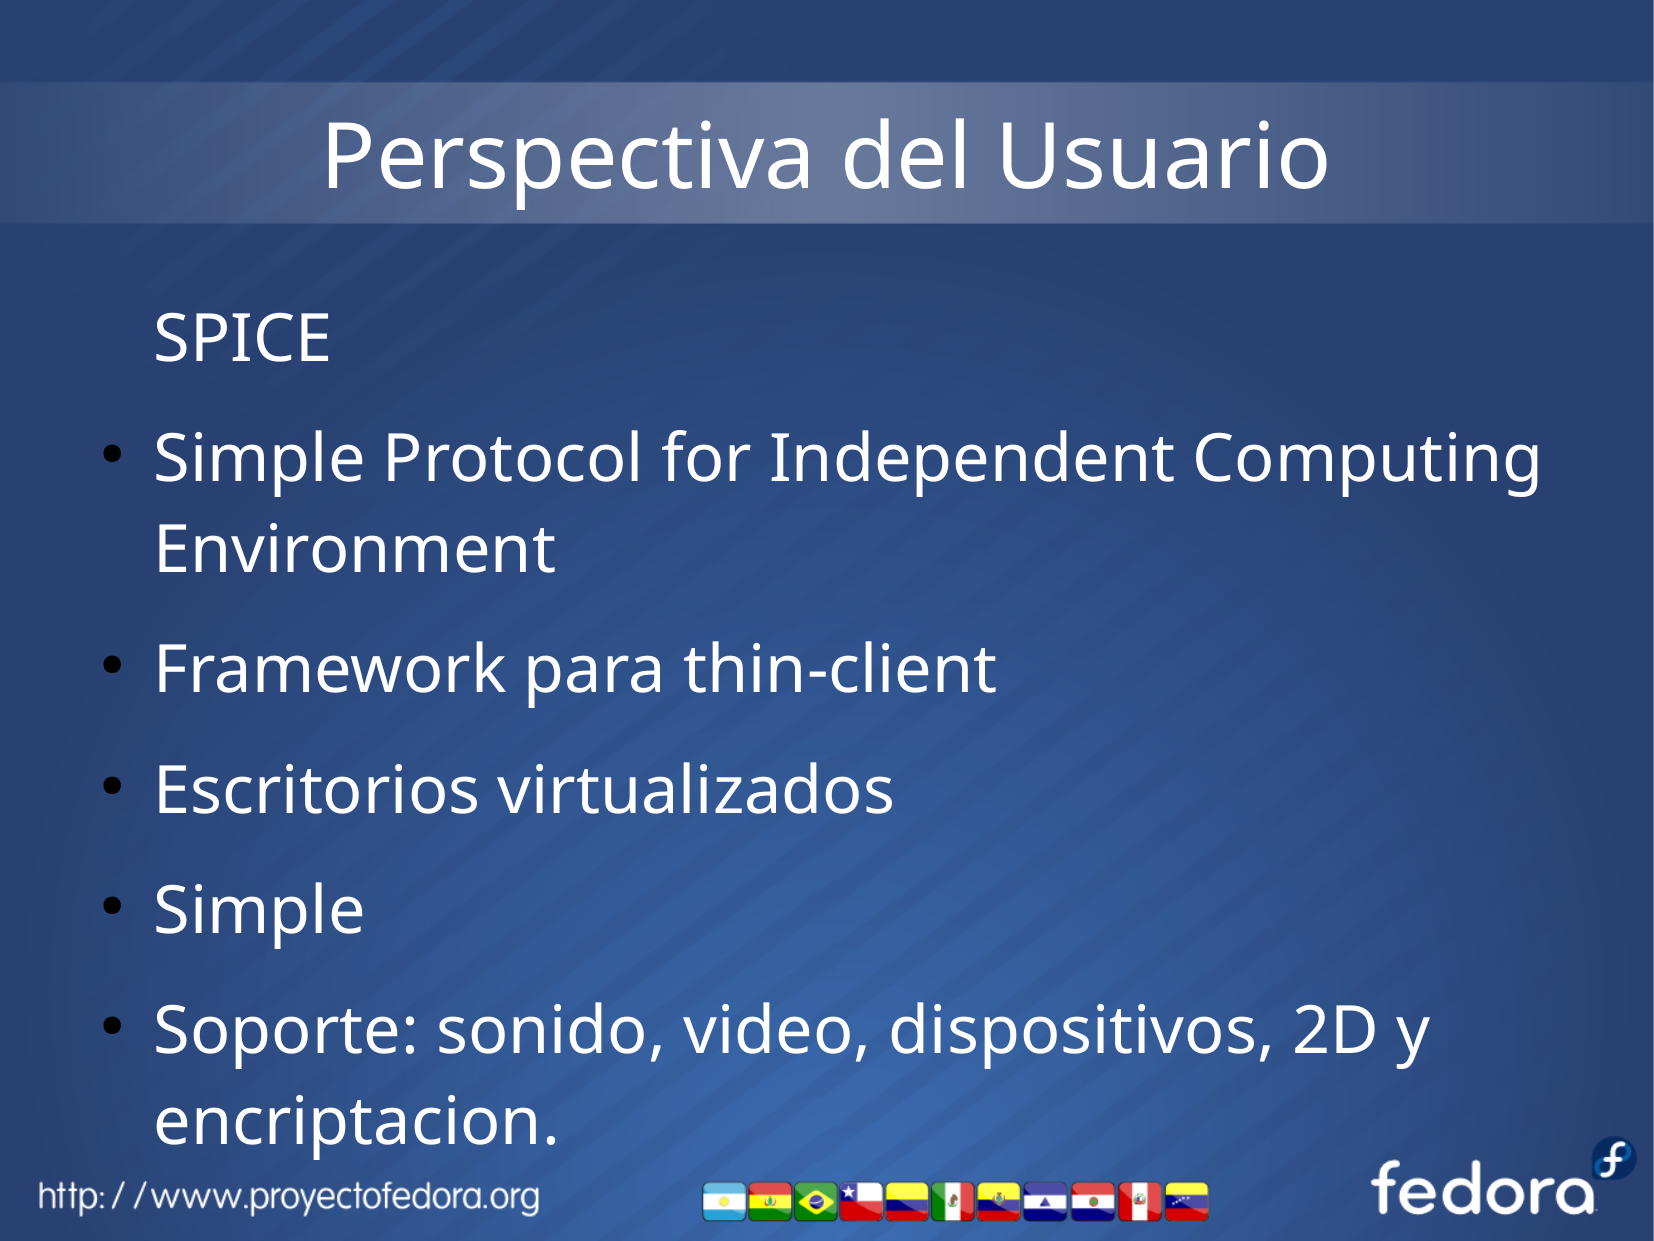

# Perspectiva del Usuario
SPICE
Simple Protocol for Independent Computing Environment
Framework para thin-client
Escritorios virtualizados
Simple
Soporte: sonido, video, dispositivos, 2D y encriptacion.